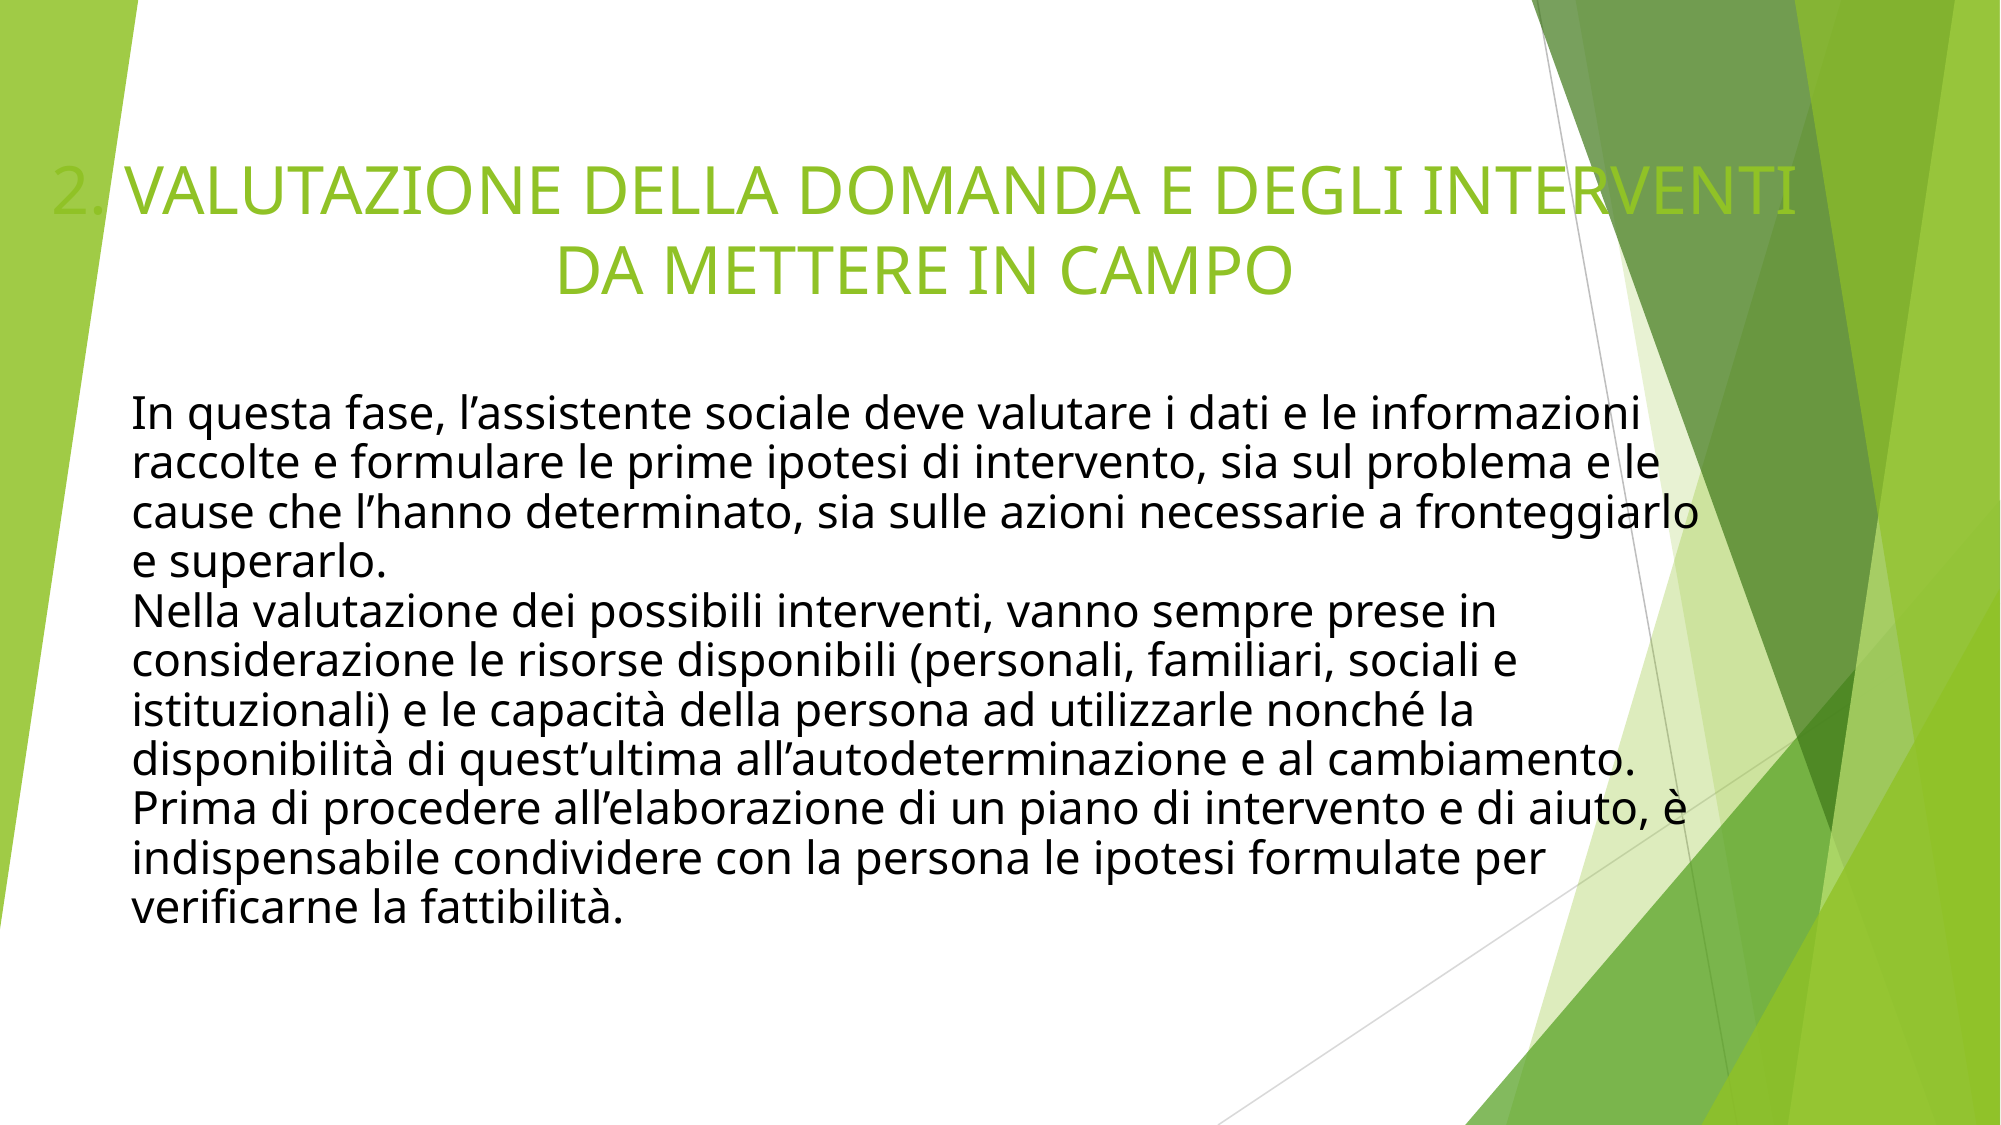

# 2. VALUTAZIONE DELLA DOMANDA E DEGLI INTERVENTI DA METTERE IN CAMPO
In questa fase, l’assistente sociale deve valutare i dati e le informazioni raccolte e formulare le prime ipotesi di intervento, sia sul problema e le cause che l’hanno determinato, sia sulle azioni necessarie a fronteggiarlo e superarlo.
Nella valutazione dei possibili interventi, vanno sempre prese in considerazione le risorse disponibili (personali, familiari, sociali e istituzionali) e le capacità della persona ad utilizzarle nonché la disponibilità di quest’ultima all’autodeterminazione e al cambiamento.
Prima di procedere all’elaborazione di un piano di intervento e di aiuto, è indispensabile condividere con la persona le ipotesi formulate per verificarne la fattibilità.